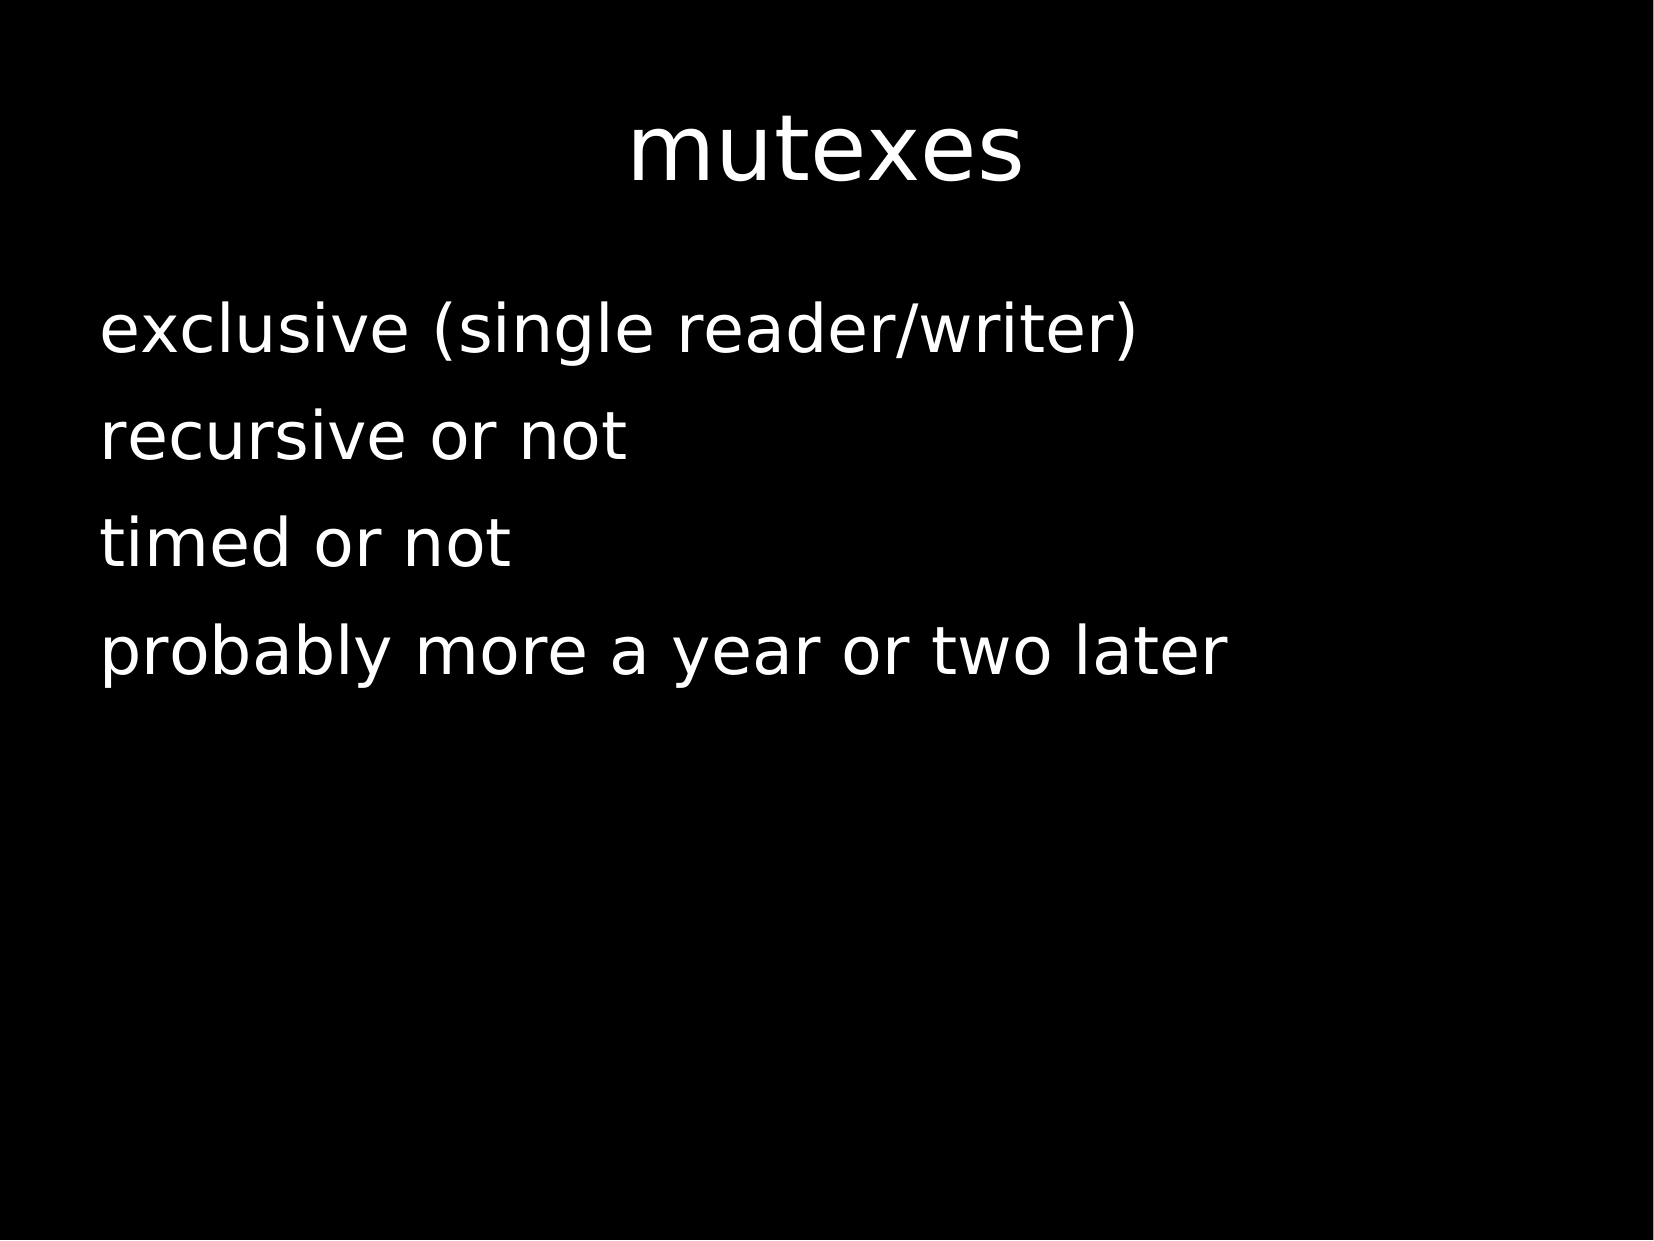

# mutexes
exclusive (single reader/writer)
recursive or not
timed or not
probably more a year or two later